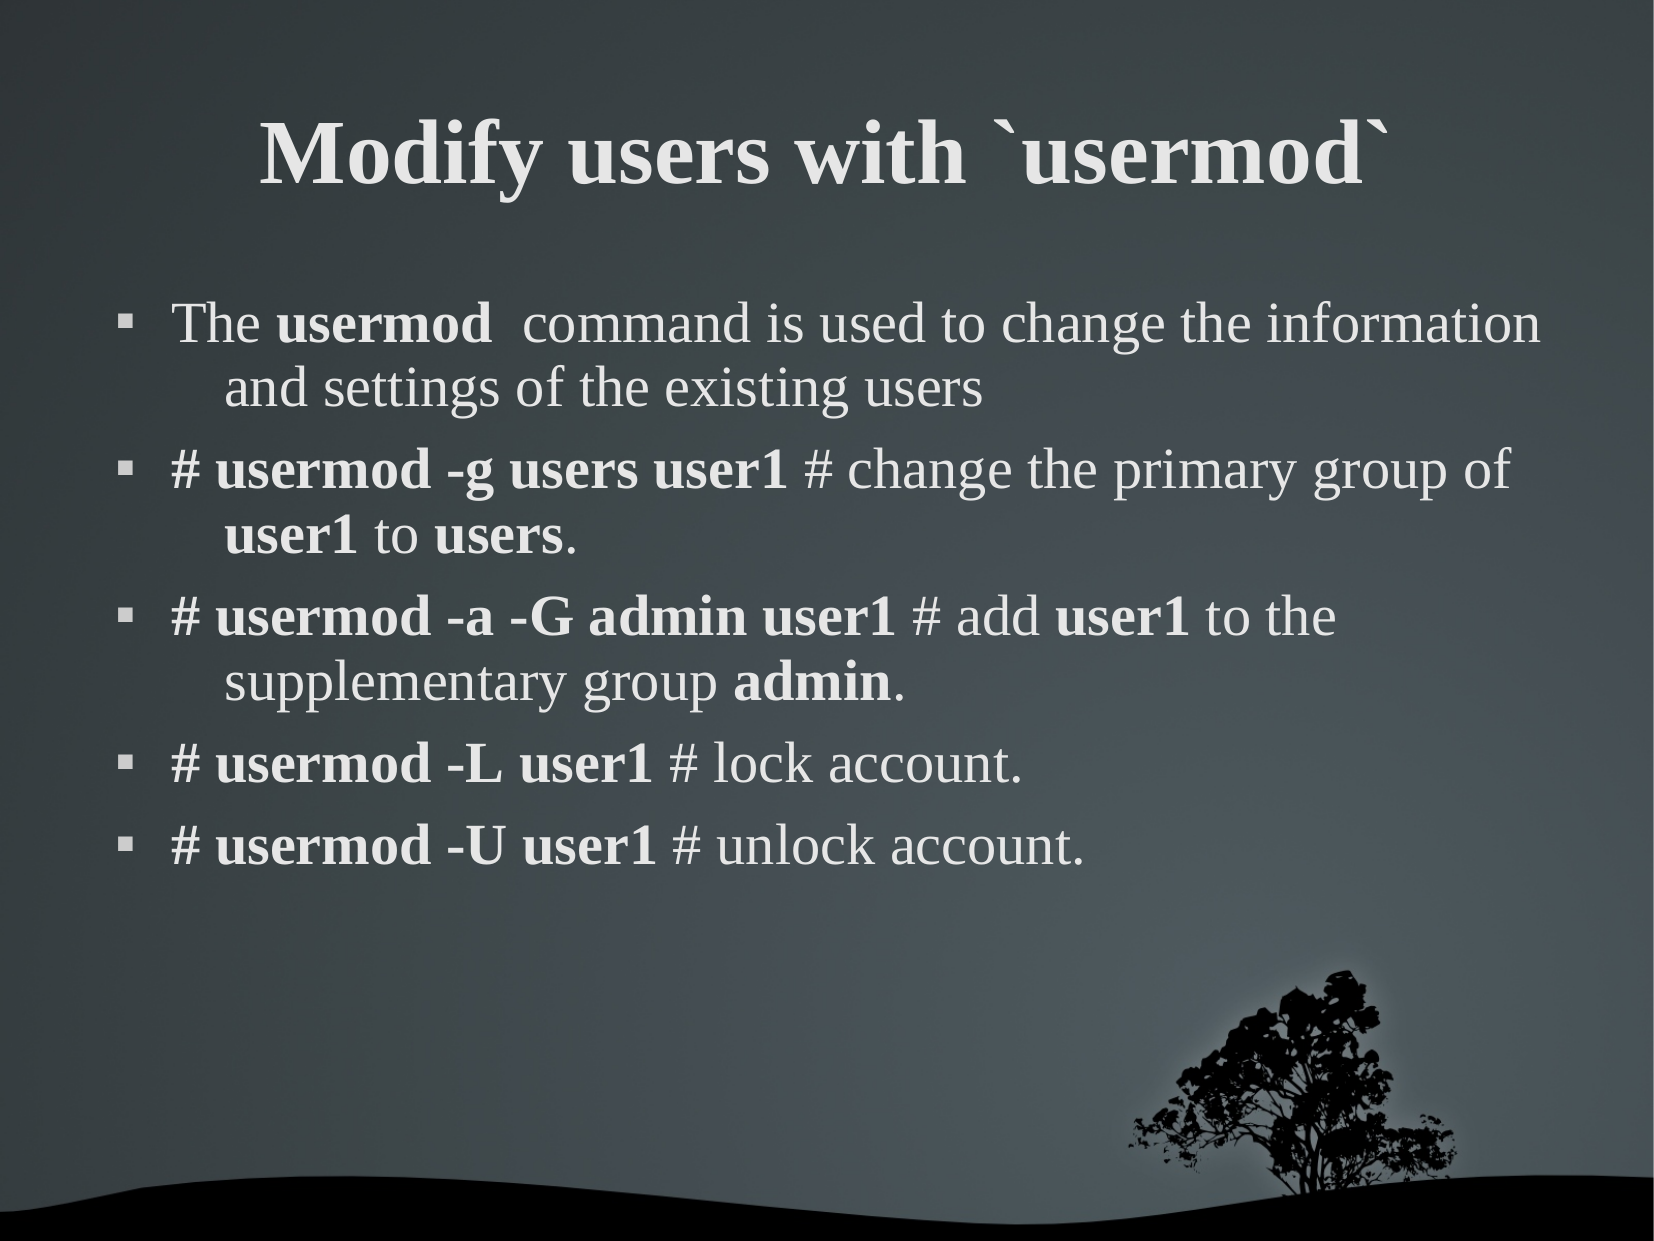

# Modify users with `usermod`
The usermod command is used to change the information and settings of the existing users
# usermod -g users user1 # change the primary group of user1 to users.
# usermod -a -G admin user1 # add user1 to the supplementary group admin.
# usermod -L user1 # lock account.
# usermod -U user1 # unlock account.